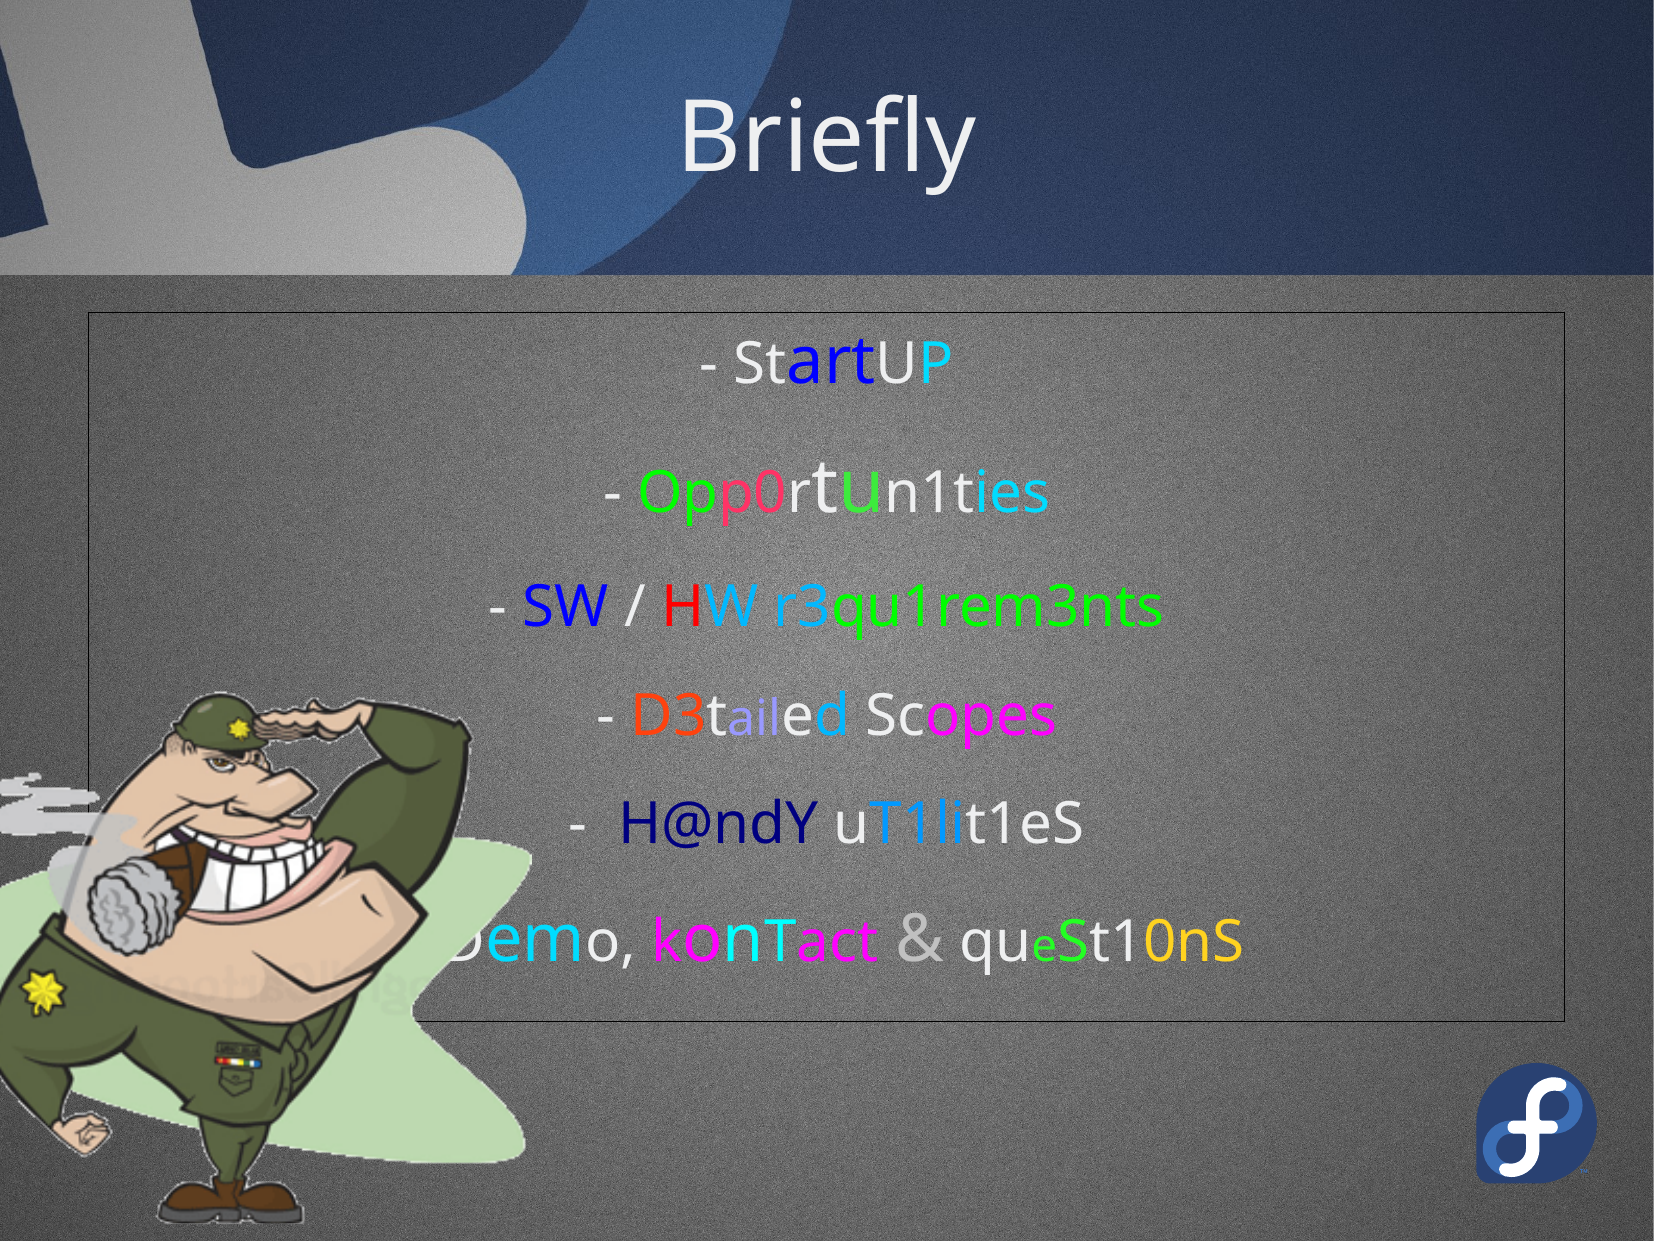

# Briefly
- StartUP
- Opp0rtun1ties
- SW / HW r3qu1rem3nts
- D3tailed Scopes
- H@ndY uT1lit1eS
- Demo, konTact & queSt10nS